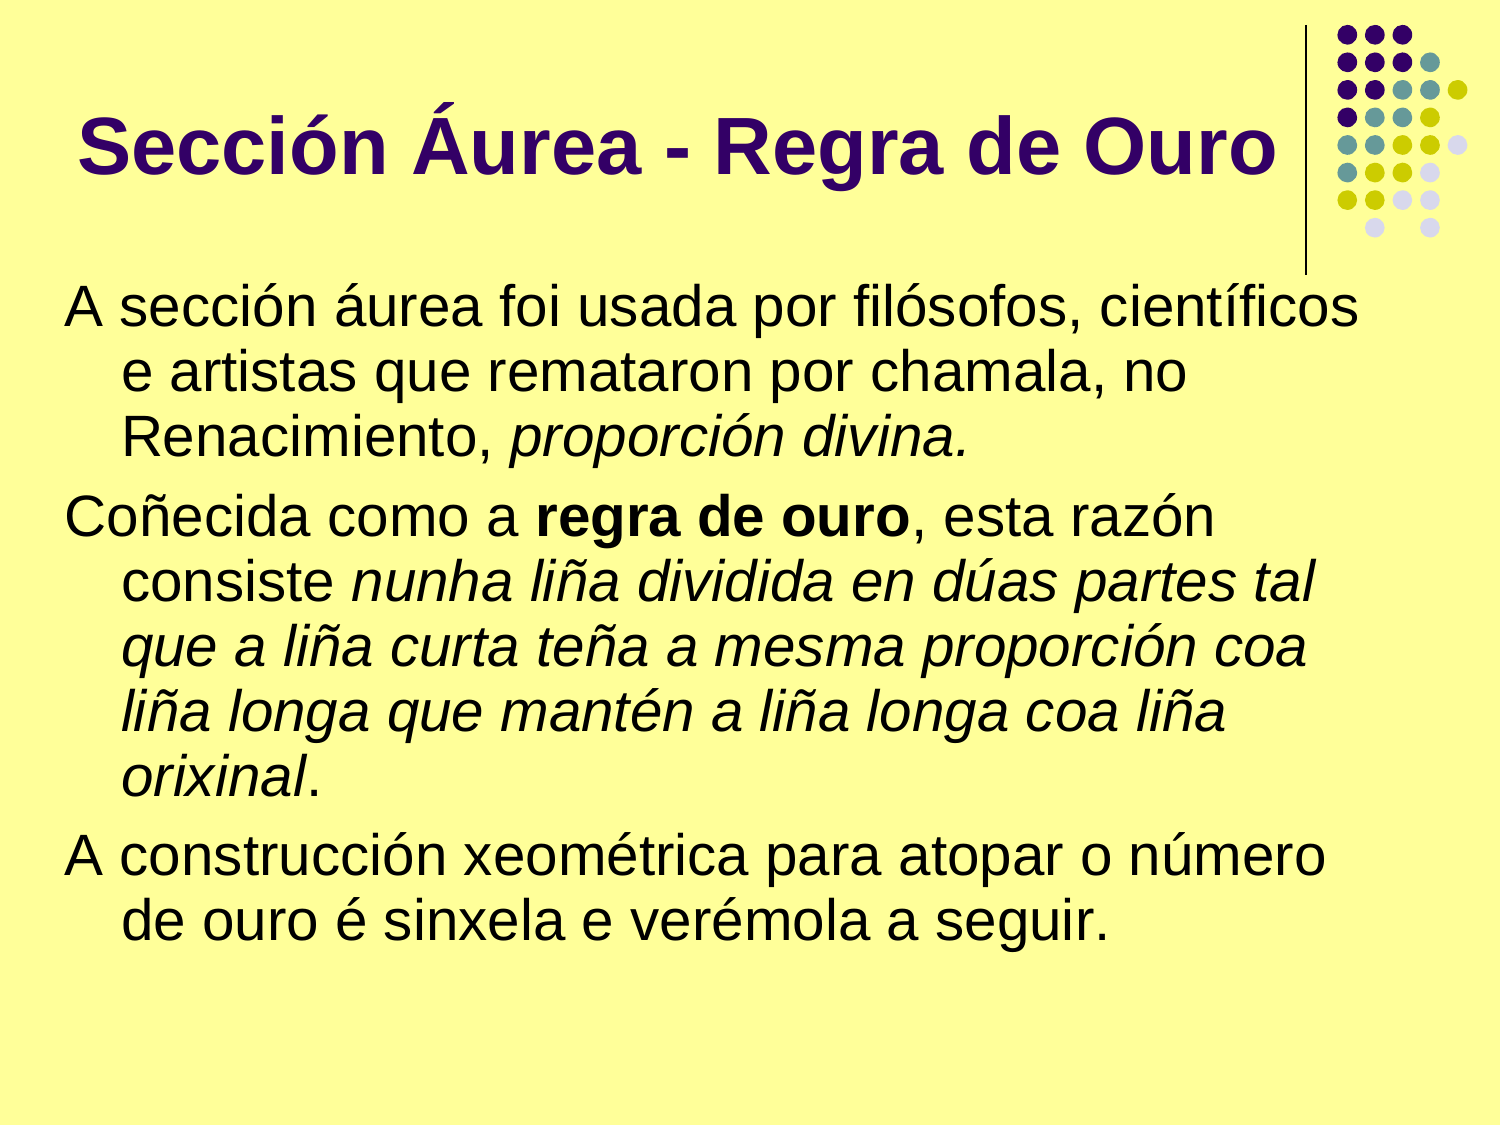

# Sección Áurea - Regra de Ouro
A sección áurea foi usada por filósofos, científicos e artistas que remataron por chamala, no Renacimiento, proporción divina.
Coñecida como a regra de ouro, esta razón consiste nunha liña dividida en dúas partes tal que a liña curta teña a mesma proporción coa liña longa que mantén a liña longa coa liña orixinal.
A construcción xeométrica para atopar o número de ouro é sinxela e verémola a seguir.